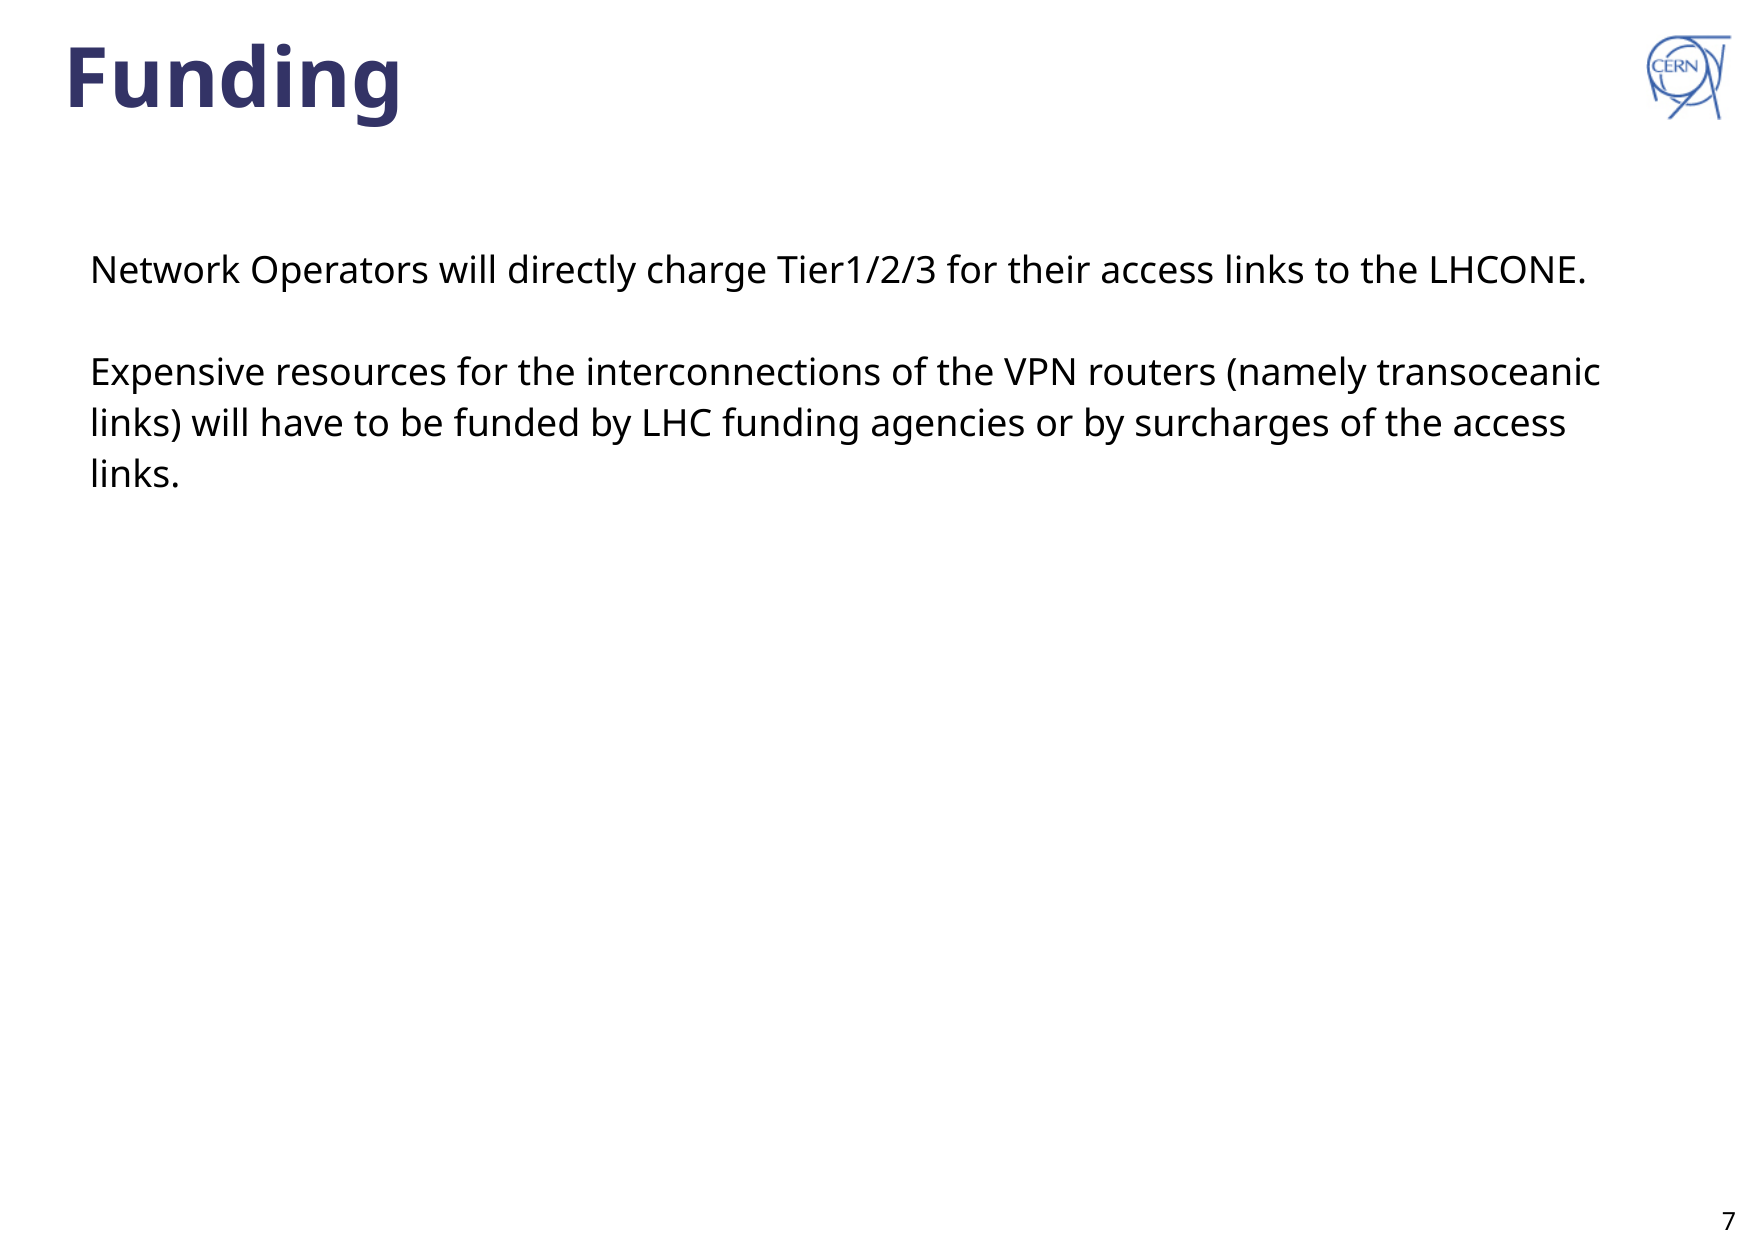

# Funding
Network Operators will directly charge Tier1/2/3 for their access links to the LHCONE.
Expensive resources for the interconnections of the VPN routers (namely transoceanic links) will have to be funded by LHC funding agencies or by surcharges of the access links.
7